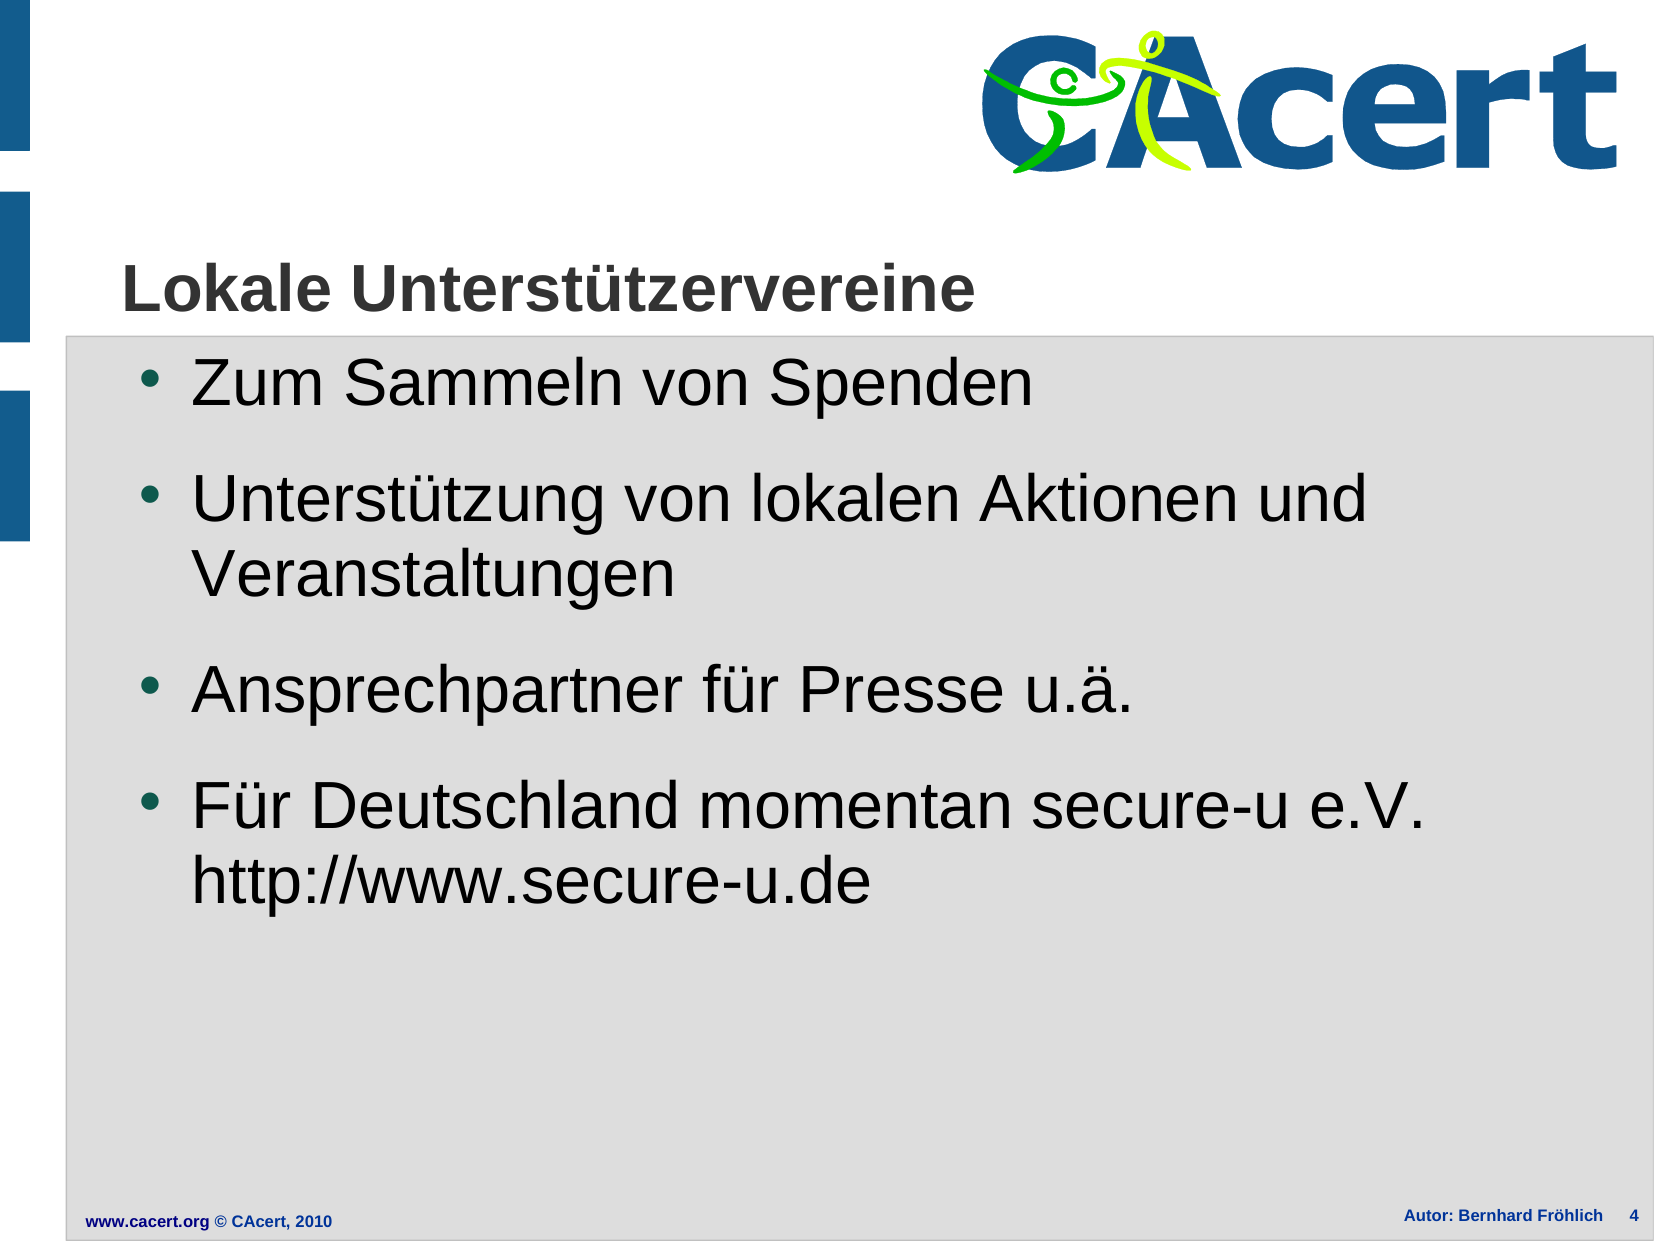

# Lokale Unterstützervereine
Zum Sammeln von Spenden
Unterstützung von lokalen Aktionen und Veranstaltungen
Ansprechpartner für Presse u.ä.
Für Deutschland momentan secure-u e.V. http://www.secure-u.de